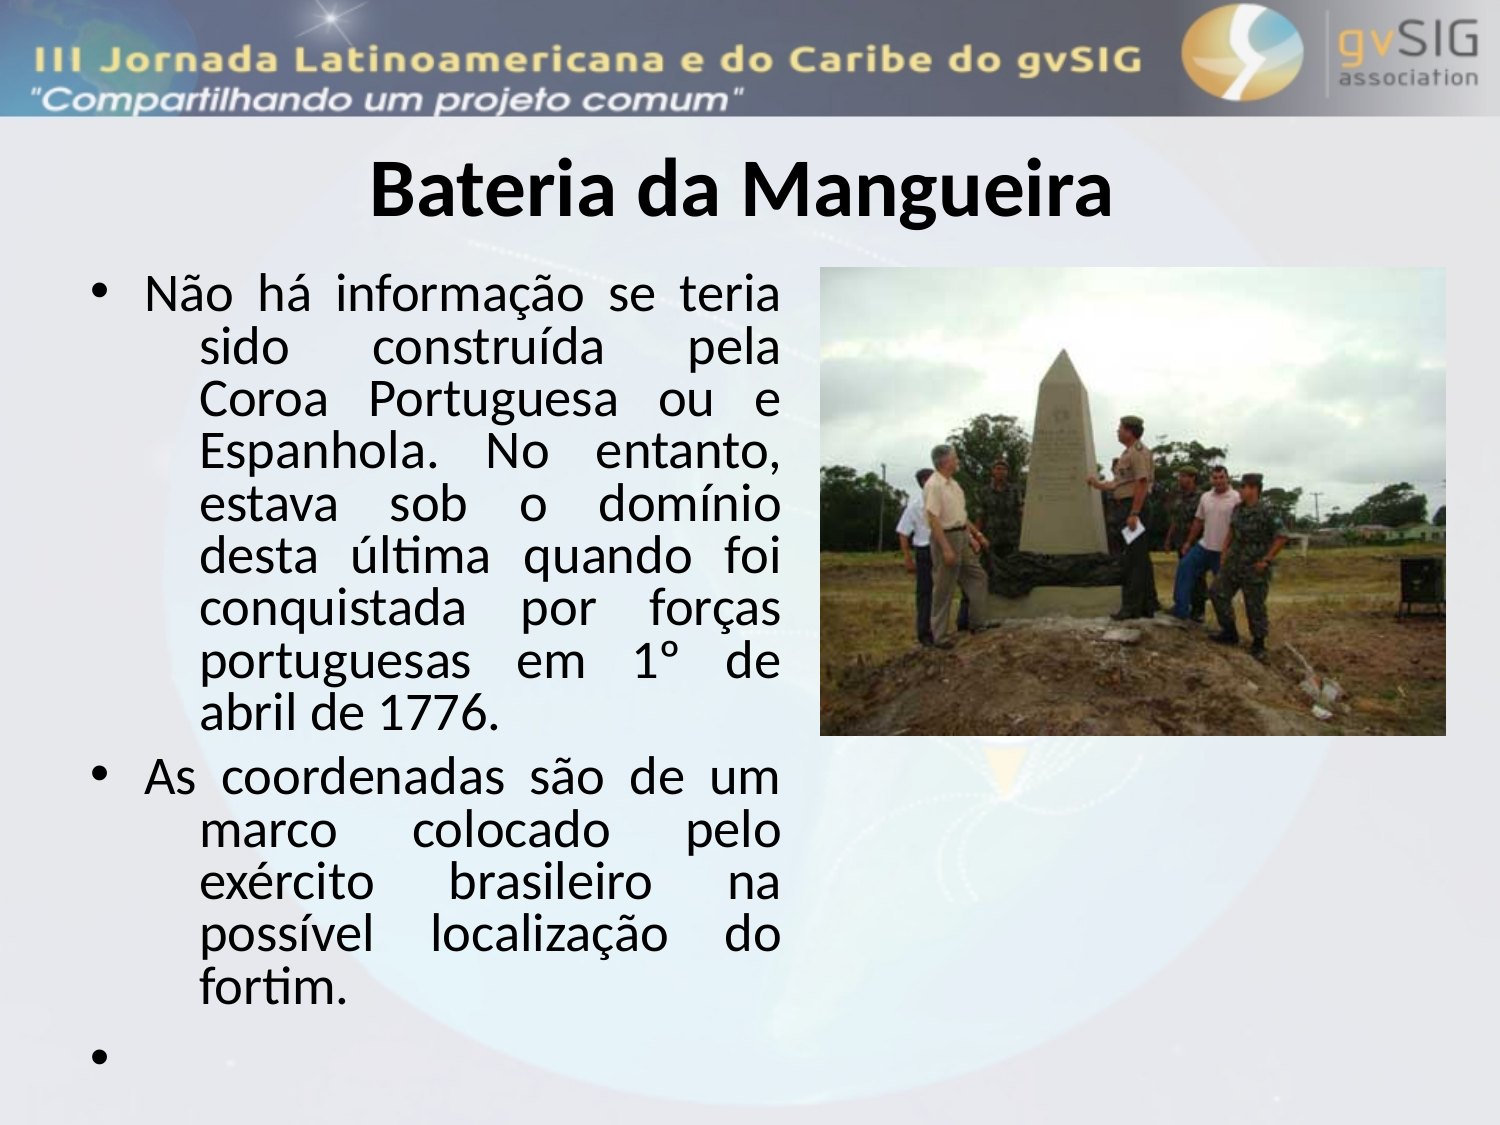

# Bateria da Mangueira
Não há informação se teria sido construída pela Coroa Portuguesa ou e Espanhola. No entanto, estava sob o domínio desta última quando foi conquistada por forças portuguesas em 1º de abril de 1776.
As coordenadas são de um marco colocado pelo exército brasileiro na possível localização do fortim.